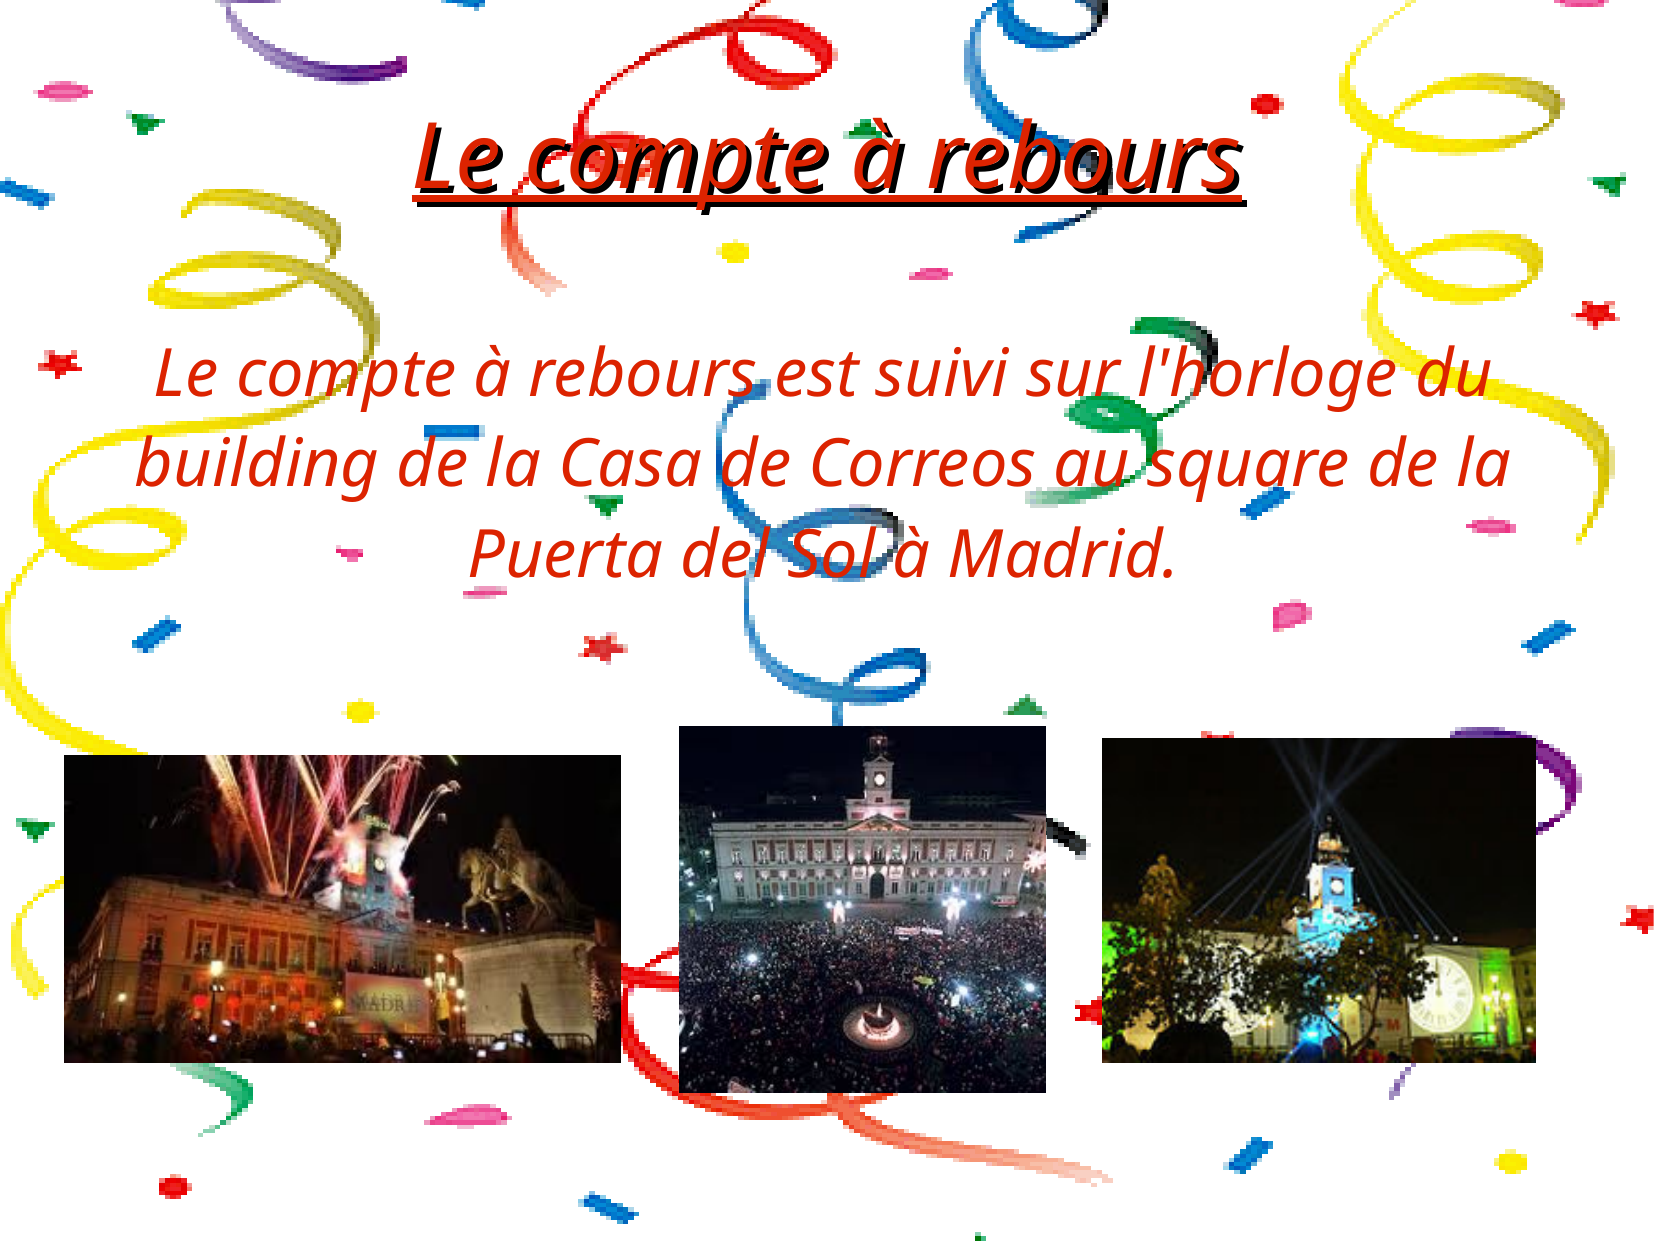

# Le compte à rebours
Le compte à rebours est suivi sur l'horloge du building de la Casa de Correos au square de la Puerta del Sol à Madrid.